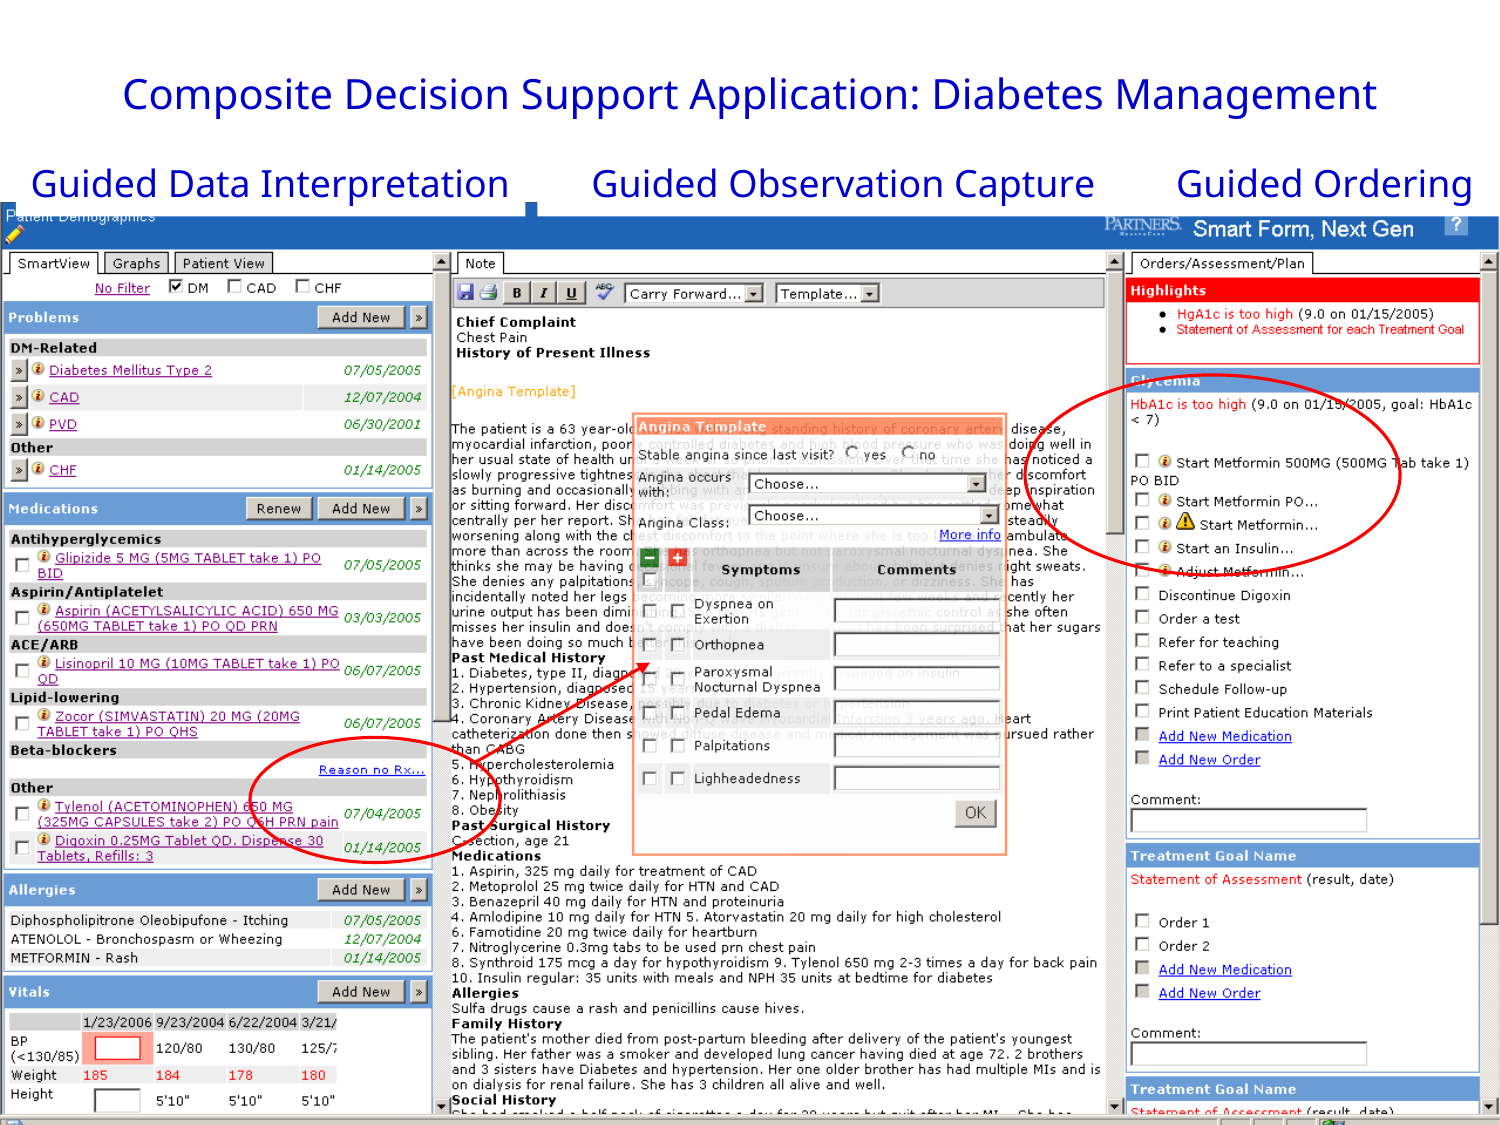

Composite Decision Support Application: Diabetes Management
Guided Data Interpretation
Guided Observation Capture
Guided Ordering